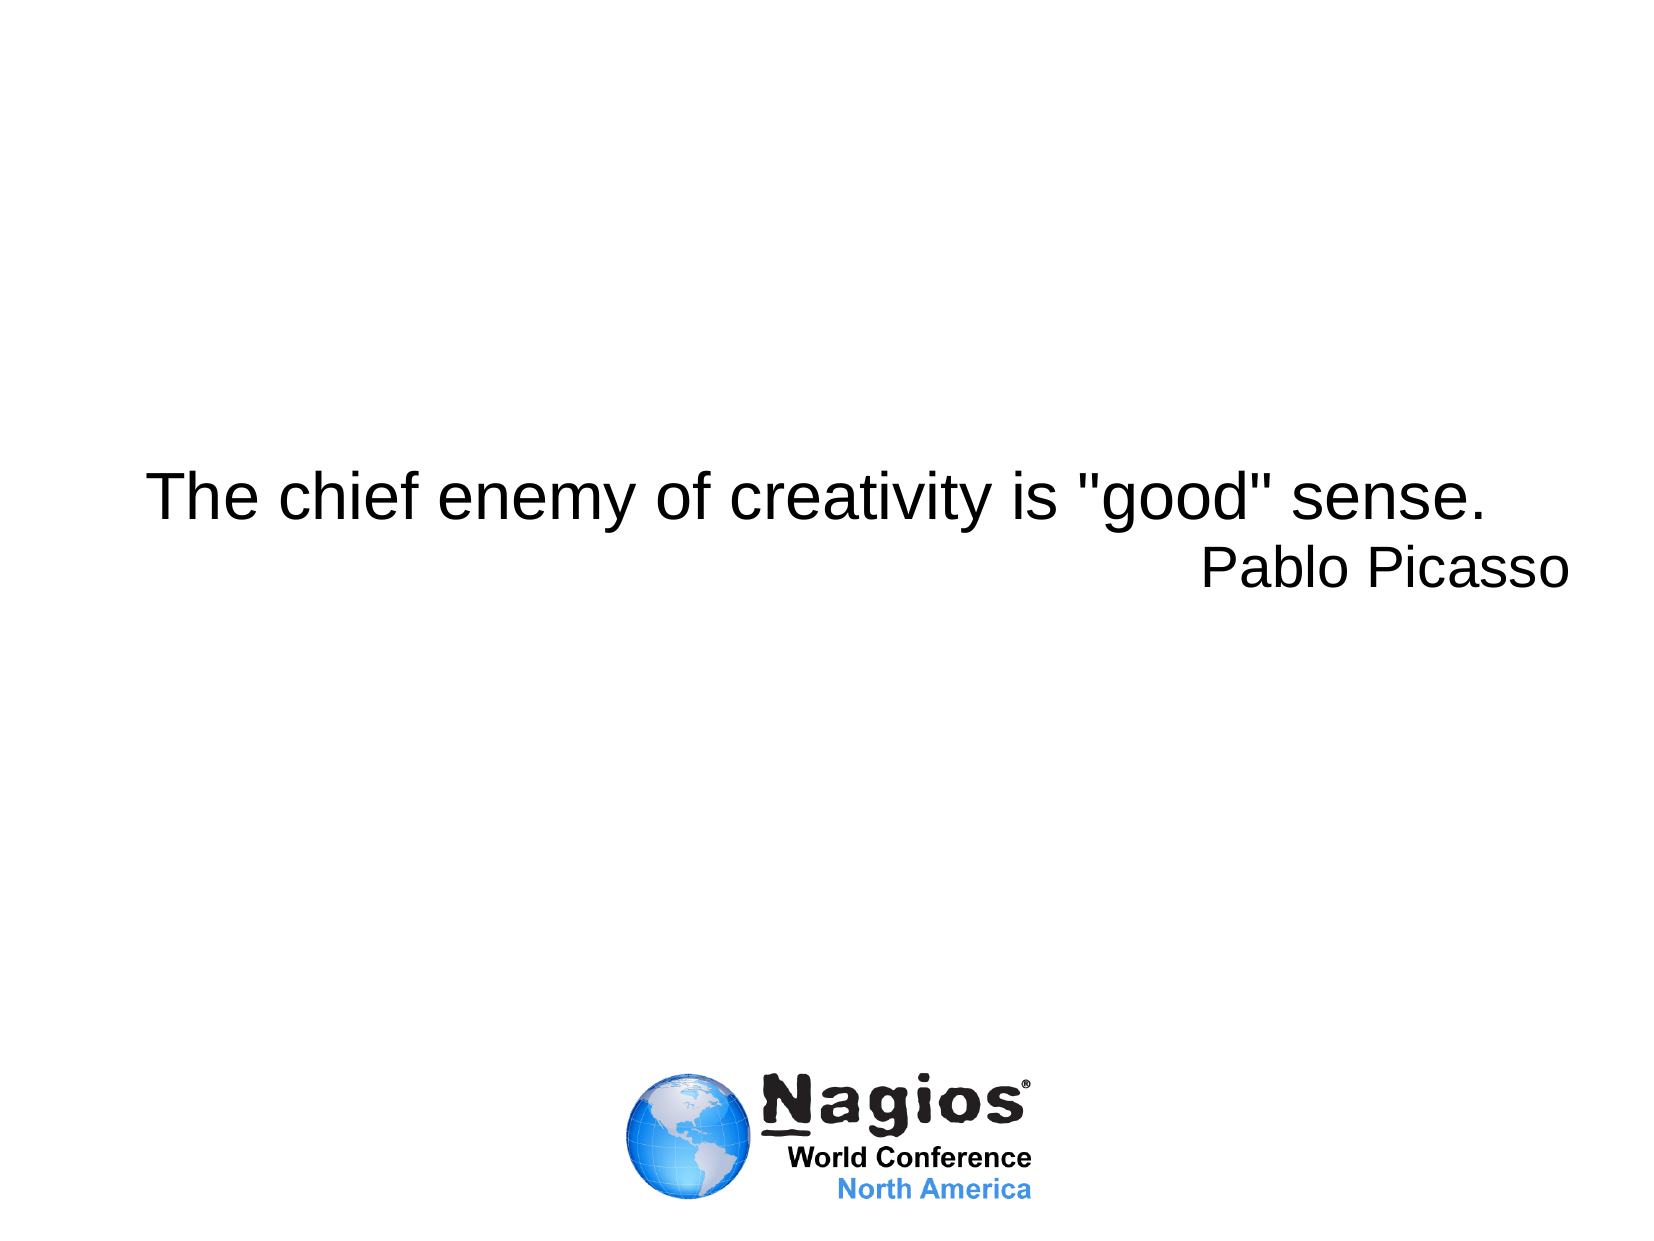

# The chief enemy of creativity is "good" sense.
Pablo Picasso